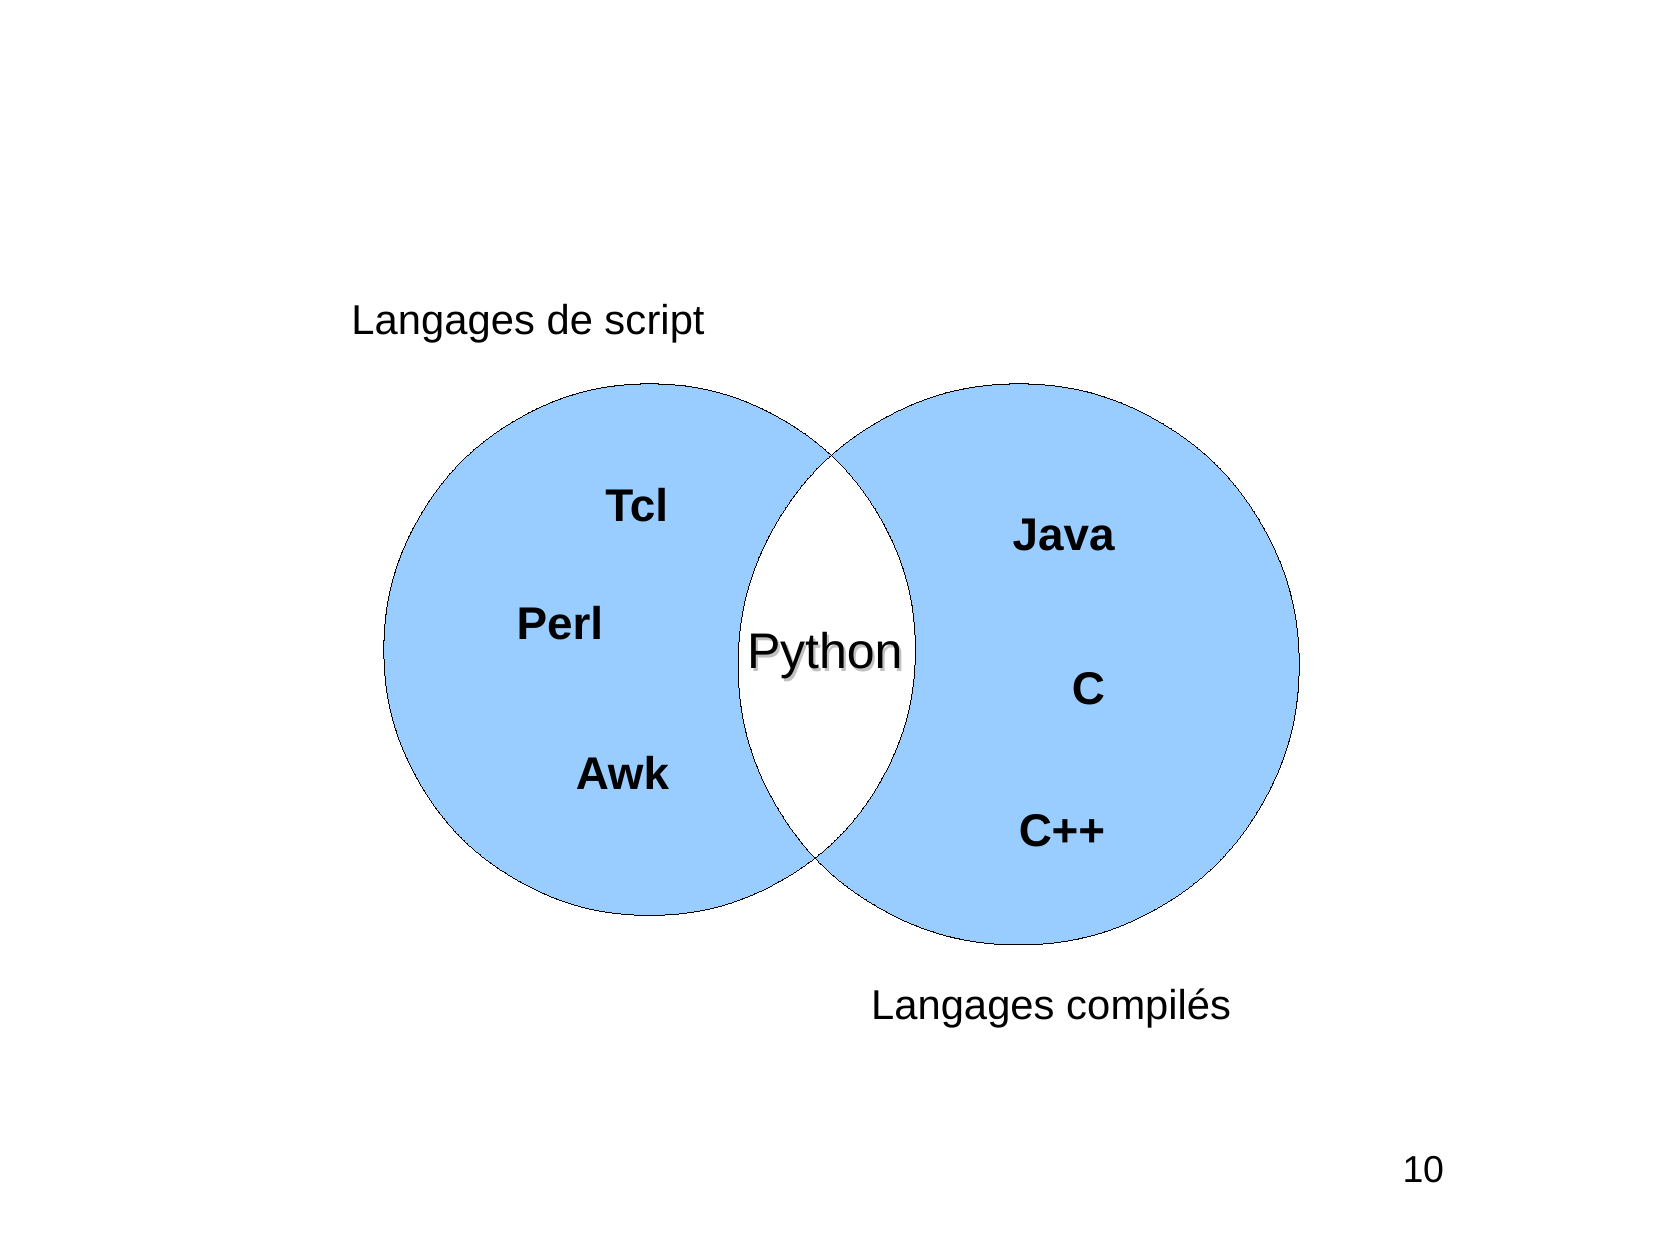

Langages de script
Tcl
Java
Perl
Python
C
Awk
C++
Langages compilés